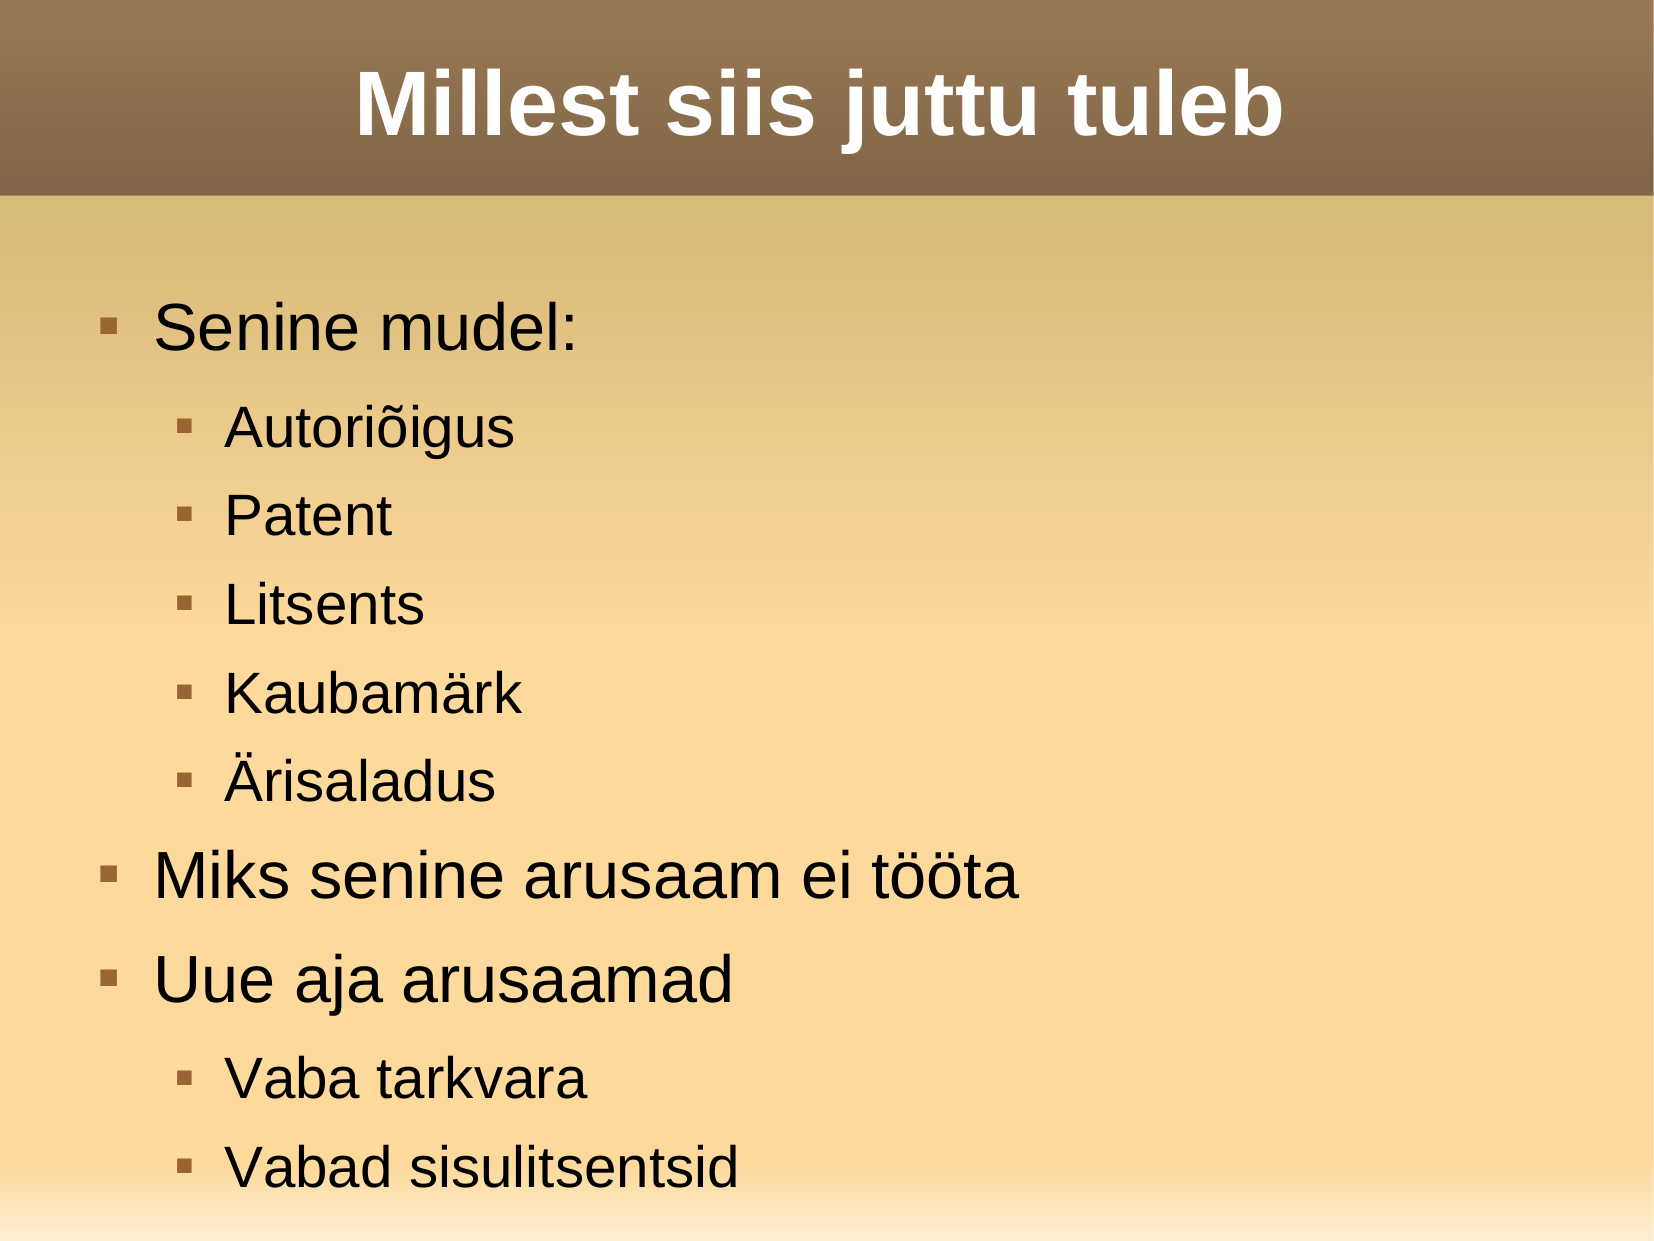

# Millest siis juttu tuleb
Senine mudel:
Autoriõigus
Patent
Litsents
Kaubamärk
Ärisaladus
Miks senine arusaam ei tööta
Uue aja arusaamad
Vaba tarkvara
Vabad sisulitsentsid